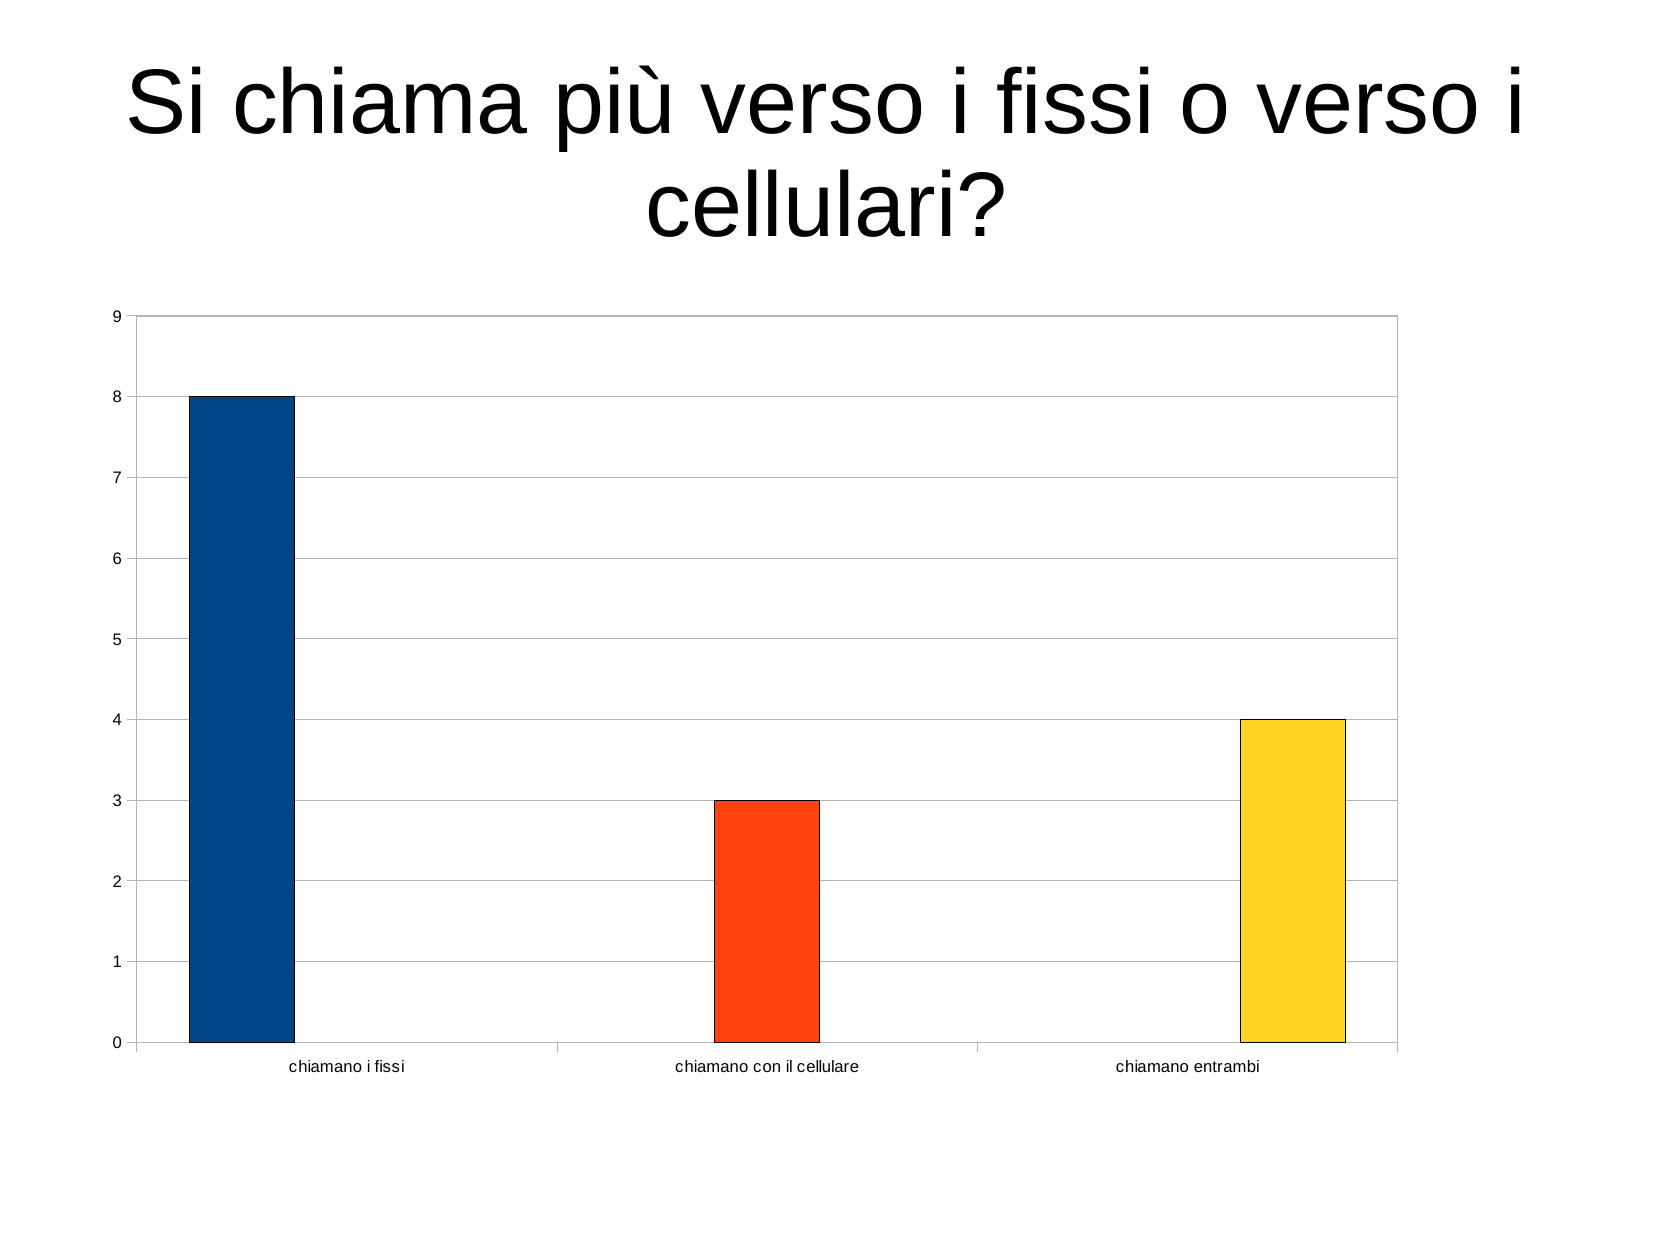

# Si chiama più verso i fissi o verso i cellulari?
### Chart
| Category | Colonna 1 | Colonna 2 | Colonna 3 |
|---|---|---|---|
| chiamano i fissi | 8.0 | None | None |
| chiamano con il cellulare | None | 3.0 | None |
| chiamano entrambi | None | None | 4.0 |